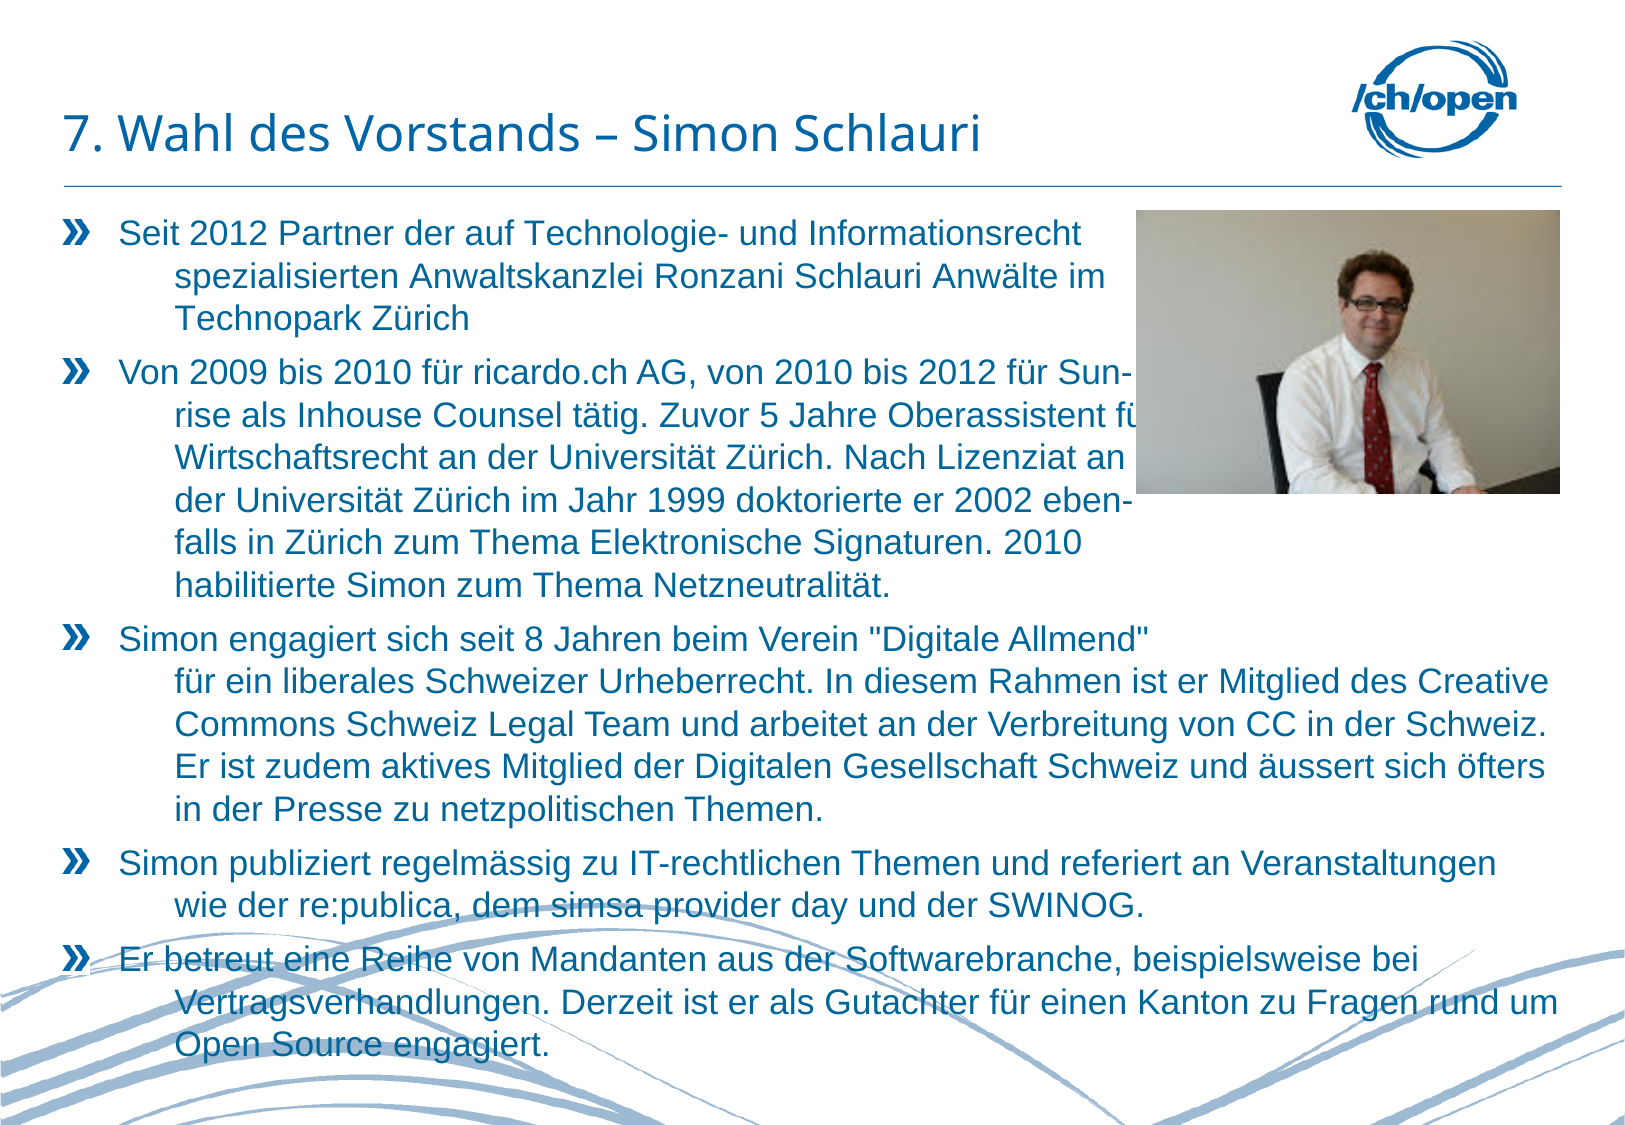

# 7. Wahl des Vorstands – Simon Schlauri
Seit 2012 Partner der auf Technologie- und Informationsrecht
spezialisierten Anwaltskanzlei Ronzani Schlauri Anwälte im
Technopark Zürich
Von 2009 bis 2010 für ricardo.ch AG, von 2010 bis 2012 für Sun-
rise als Inhouse Counsel tätig. Zuvor 5 Jahre Oberassistent für
Wirtschaftsrecht an der Universität Zürich. Nach Lizenziat an
der Universität Zürich im Jahr 1999 doktorierte er 2002 eben-
falls in Zürich zum Thema Elektronische Signaturen. 2010
habilitierte Simon zum Thema Netzneutralität.
Simon engagiert sich seit 8 Jahren beim Verein "Digitale Allmend"
für ein liberales Schweizer Urheberrecht. In diesem Rahmen ist er Mitglied des Creative Commons Schweiz Legal Team und arbeitet an der Verbreitung von CC in der Schweiz. Er ist zudem aktives Mitglied der Digitalen Gesellschaft Schweiz und äussert sich öfters in der Presse zu netzpolitischen Themen.
Simon publiziert regelmässig zu IT-rechtlichen Themen und referiert an Veranstaltungen wie der re:publica, dem simsa provider day und der SWINOG.
Er betreut eine Reihe von Mandanten aus der Softwarebranche, beispielsweise bei Vertragsverhandlungen. Derzeit ist er als Gutachter für einen Kanton zu Fragen rund um Open Source engagiert.